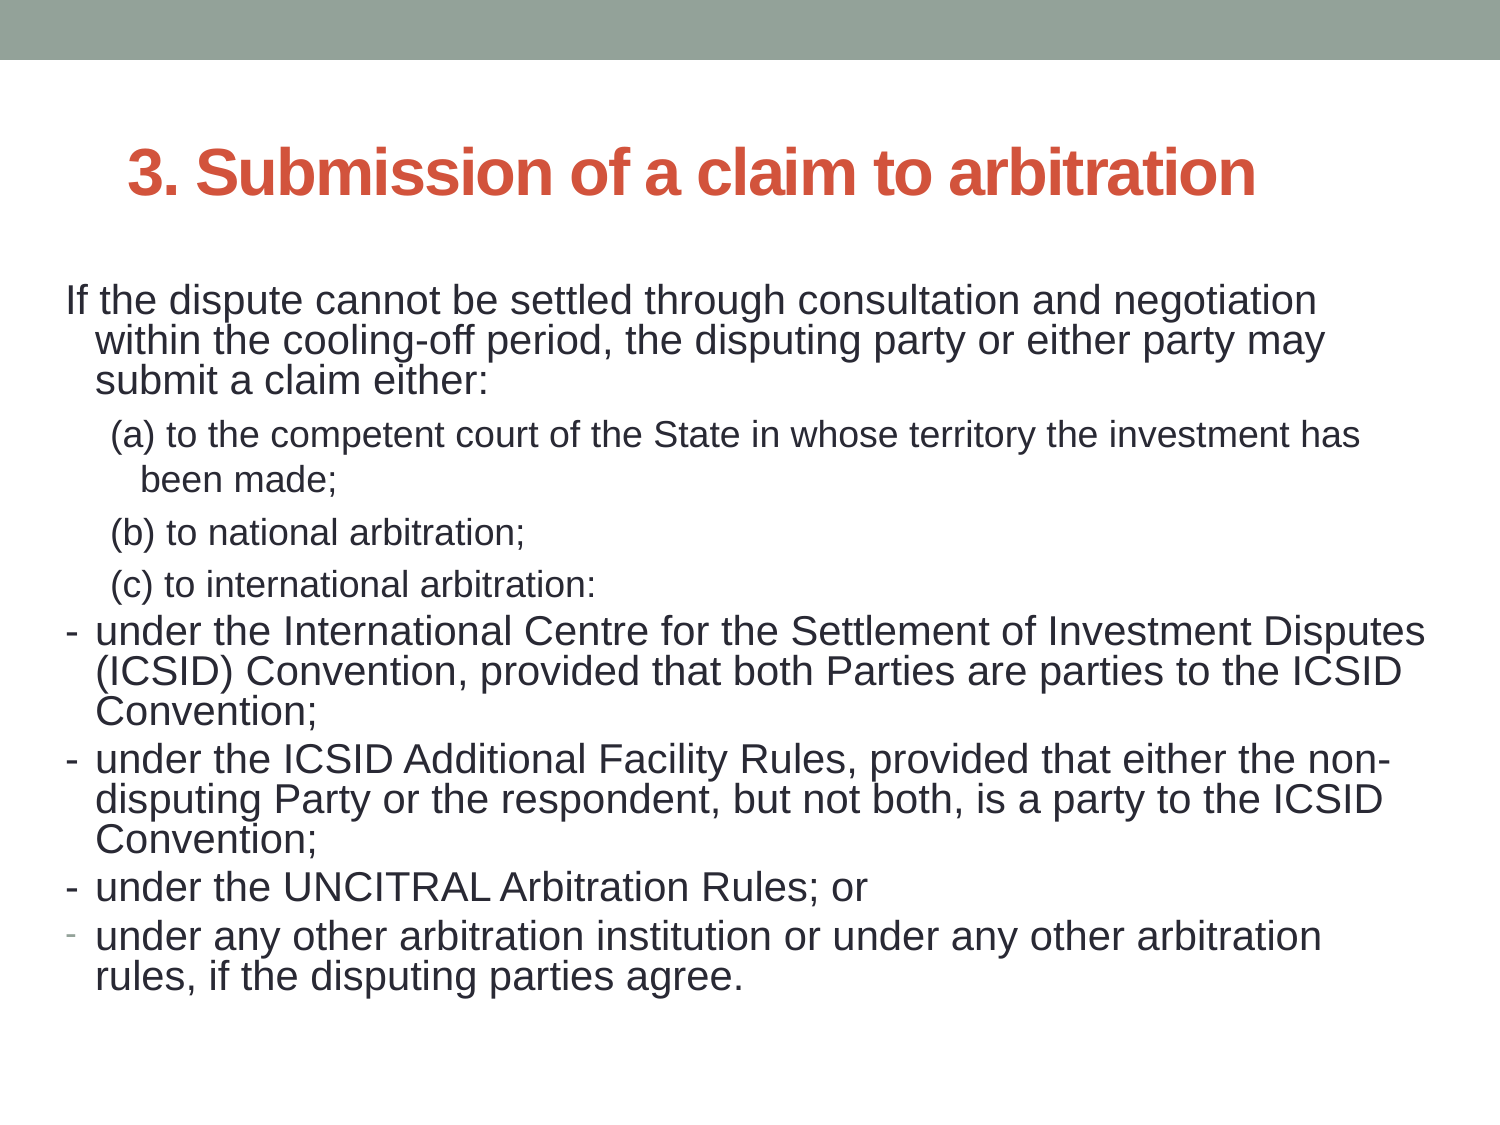

# 3. Submission of a claim to arbitration
If the dispute cannot be settled through consultation and negotiation within the cooling-off period, the disputing party or either party may submit a claim either:
(a) to the competent court of the State in whose territory the investment has been made;
(b) to national arbitration;
(c) to international arbitration:
-	under the International Centre for the Settlement of Investment Disputes (ICSID) Convention, provided that both Parties are parties to the ICSID Convention;
- 	under the ICSID Additional Facility Rules, provided that either the non-disputing Party or the respondent, but not both, is a party to the ICSID Convention;
- 	under the UNCITRAL Arbitration Rules; or
under any other arbitration institution or under any other arbitration rules, if the disputing parties agree.